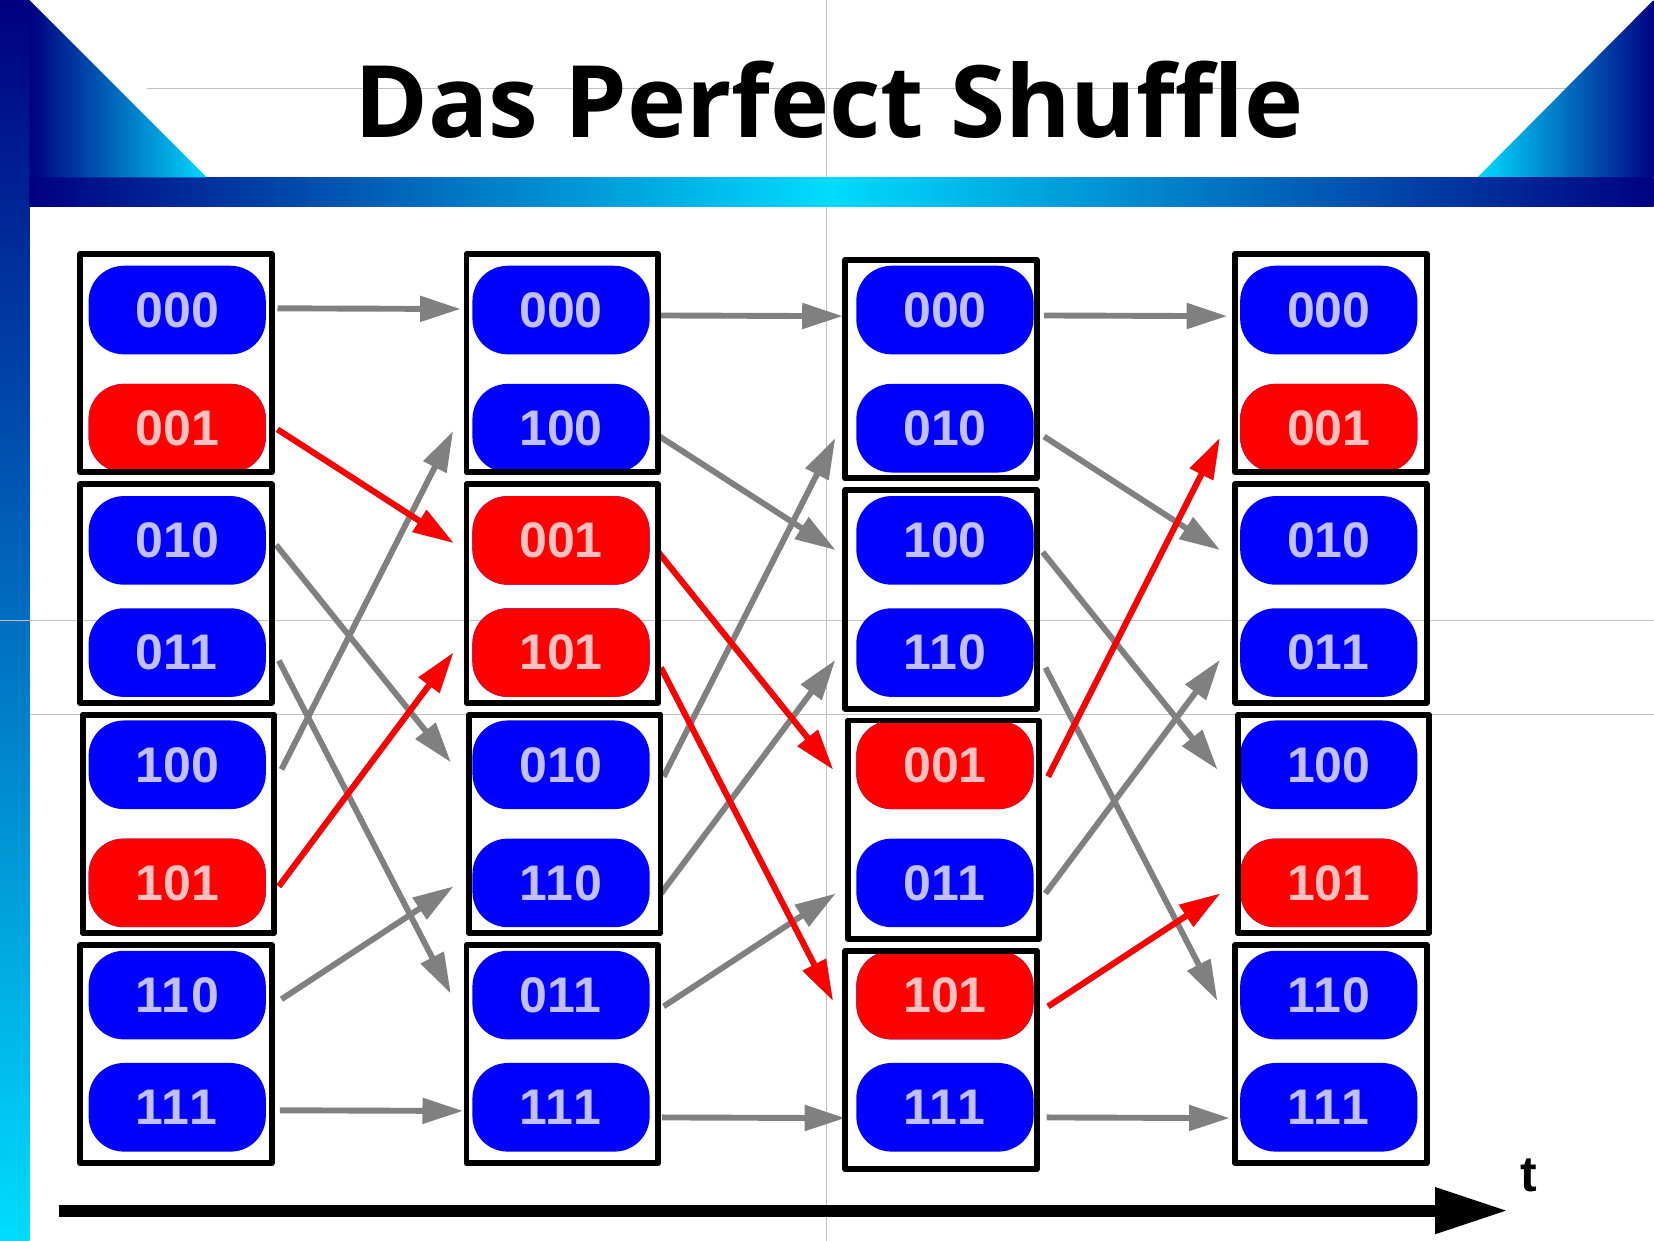

Das Perfect Shuffle
000
001
010
011
100
101
110
111
000
100
001
101
010
110
011
111
000
010
100
110
001
011
101
111
000
001
010
011
100
101
110
111
001
001
001
001
101
101
101
101
t